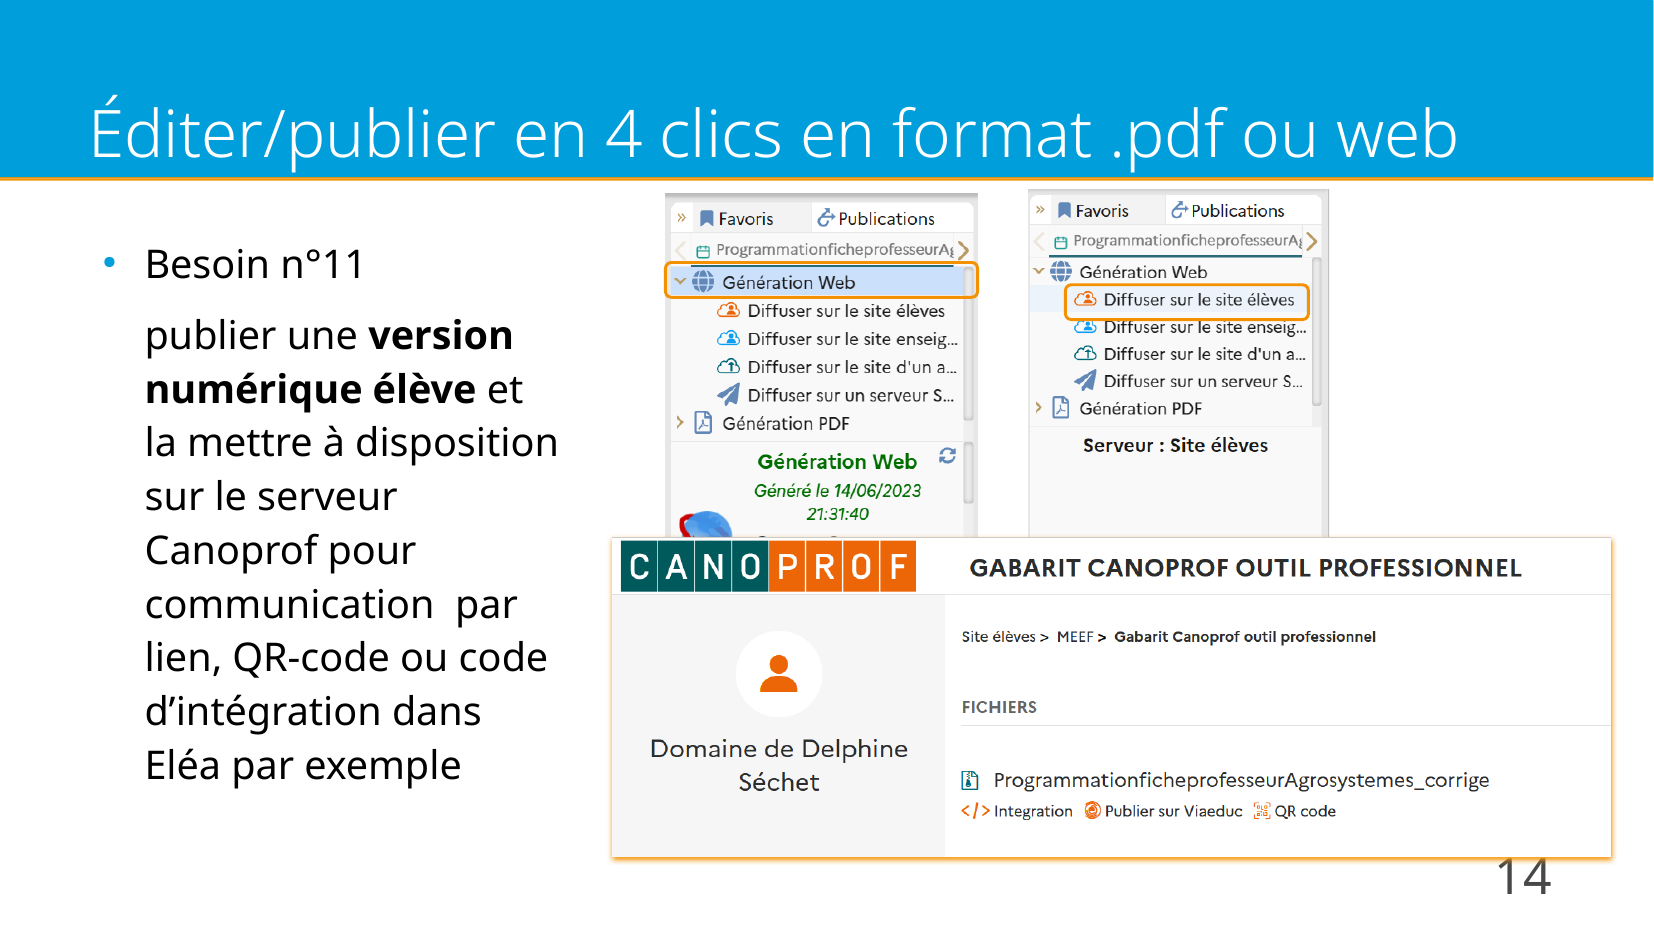

# Éditer/publier en 4 clics en format .pdf ou web
Besoin n°11
publier une version numérique élève et la mettre à disposition sur le serveur Canoprof pour communication par lien, QR-code ou code d’intégration dans Eléa par exemple
14